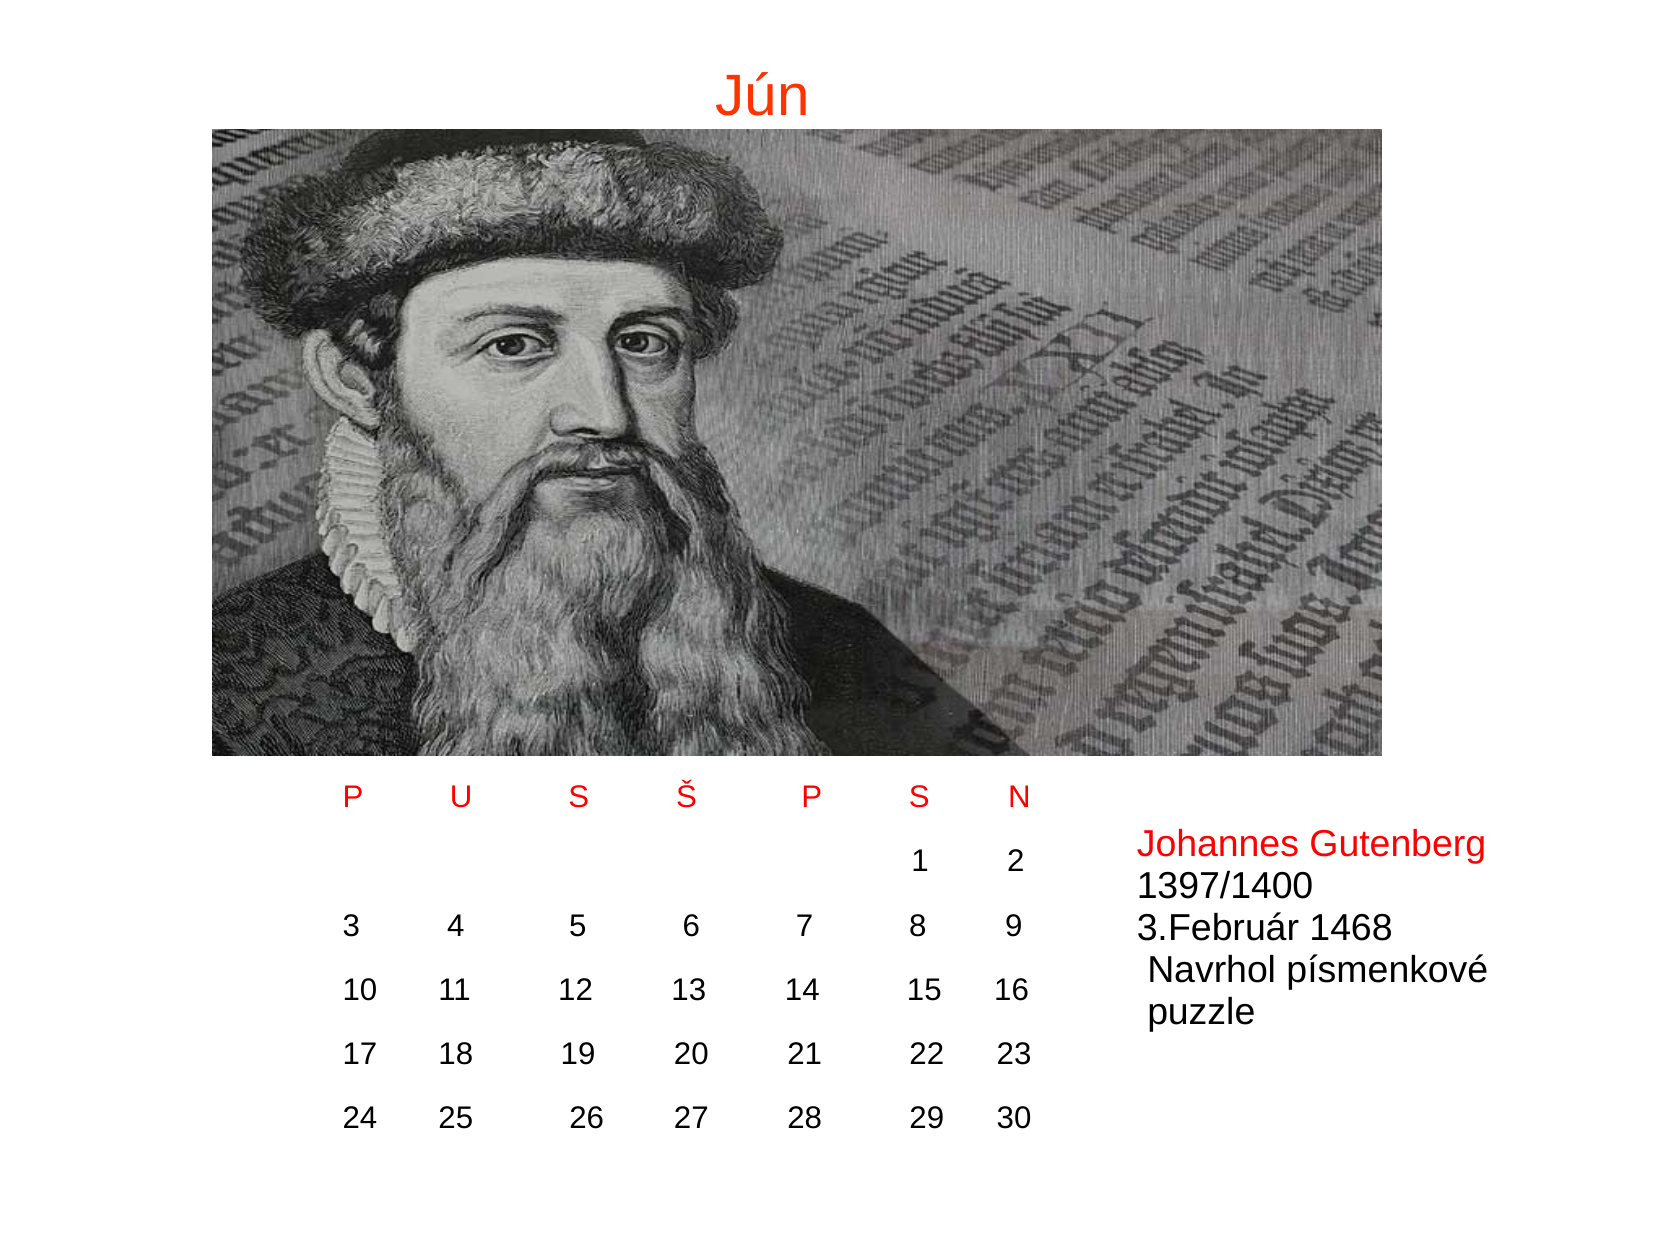

#
Jún
P U S Š P S N
 1 2
3 4 5 6 7 8 9
10 11 12 13 14 15 16
17 18 19 20 21 22 23
24 25 26 27 28 29 30
Johannes Gutenberg
1397/1400
3.Február 1468
 Navrhol písmenkové
 puzzle